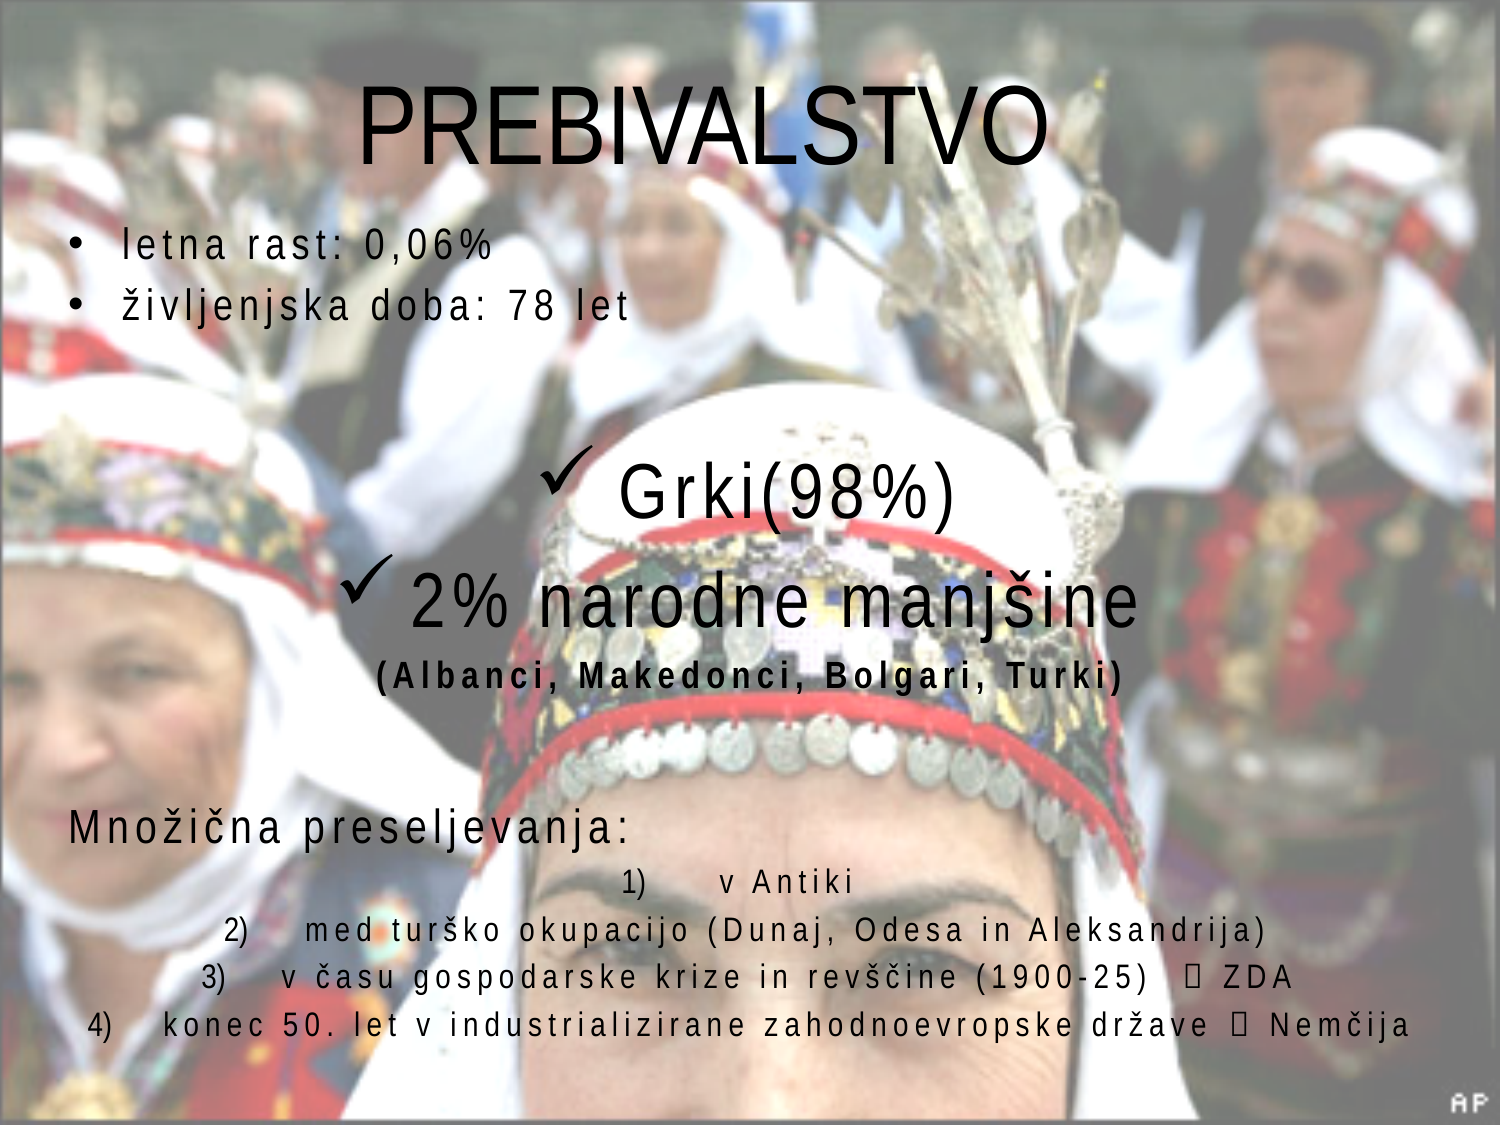

# PREBIVALSTVO
letna rast: 0,06%
življenjska doba: 78 let
Grki(98%)
2% narodne manjšine
(Albanci, Makedonci, Bolgari, Turki)
Množična preseljevanja:
v Antiki
med turško okupacijo (Dunaj, Odesa in Aleksandrija)
v času gospodarske krize in revščine (1900-25)  ZDA
konec 50. let v industrializirane zahodnoevropske države  Nemčija